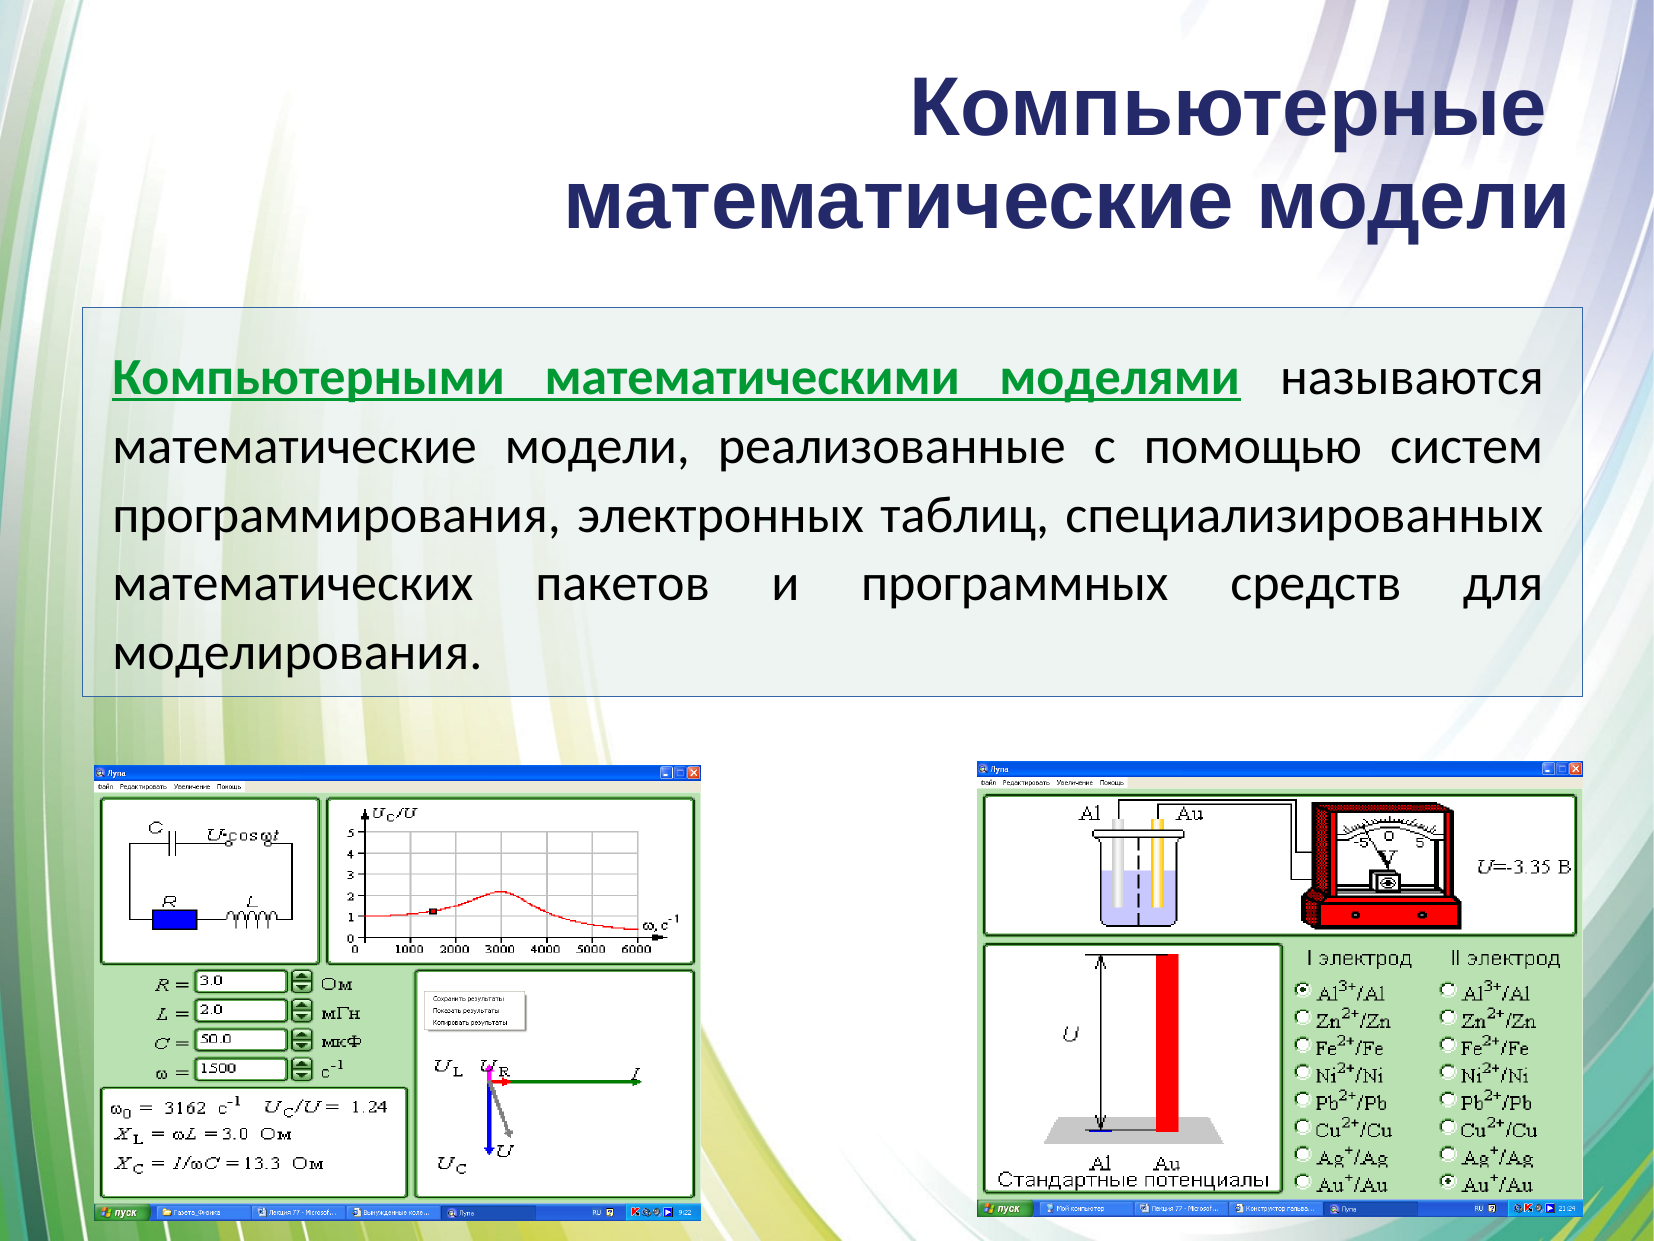

# Компьютерные математические модели
Компьютерными математическими моделями называются математические модели, реализованные с помощью систем программирования, электронных таблиц, специализированных математических пакетов и программных средств для моделирования.